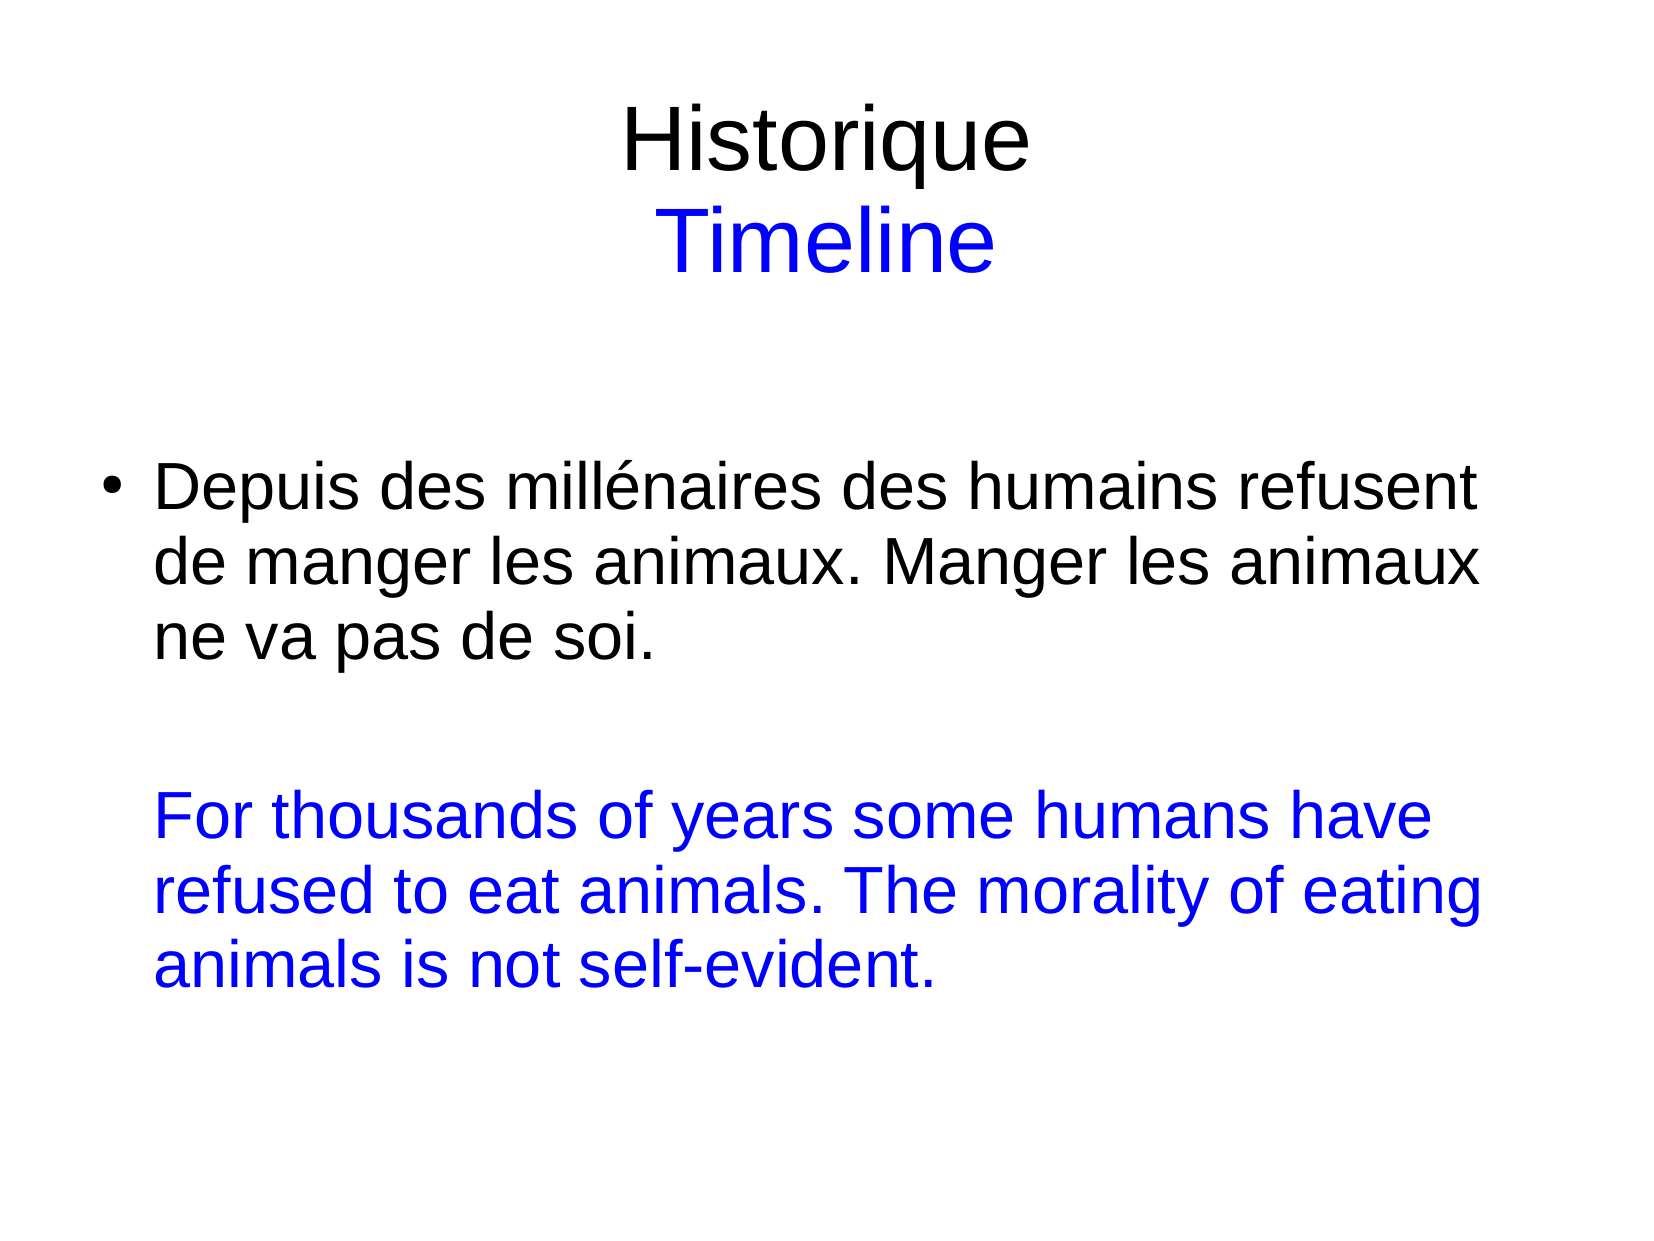

# Historique Timeline
Depuis des millénaires des humains refusent de manger les animaux. Manger les animaux ne va pas de soi.
For thousands of years some humans have refused to eat animals. The morality of eating animals is not self-evident.